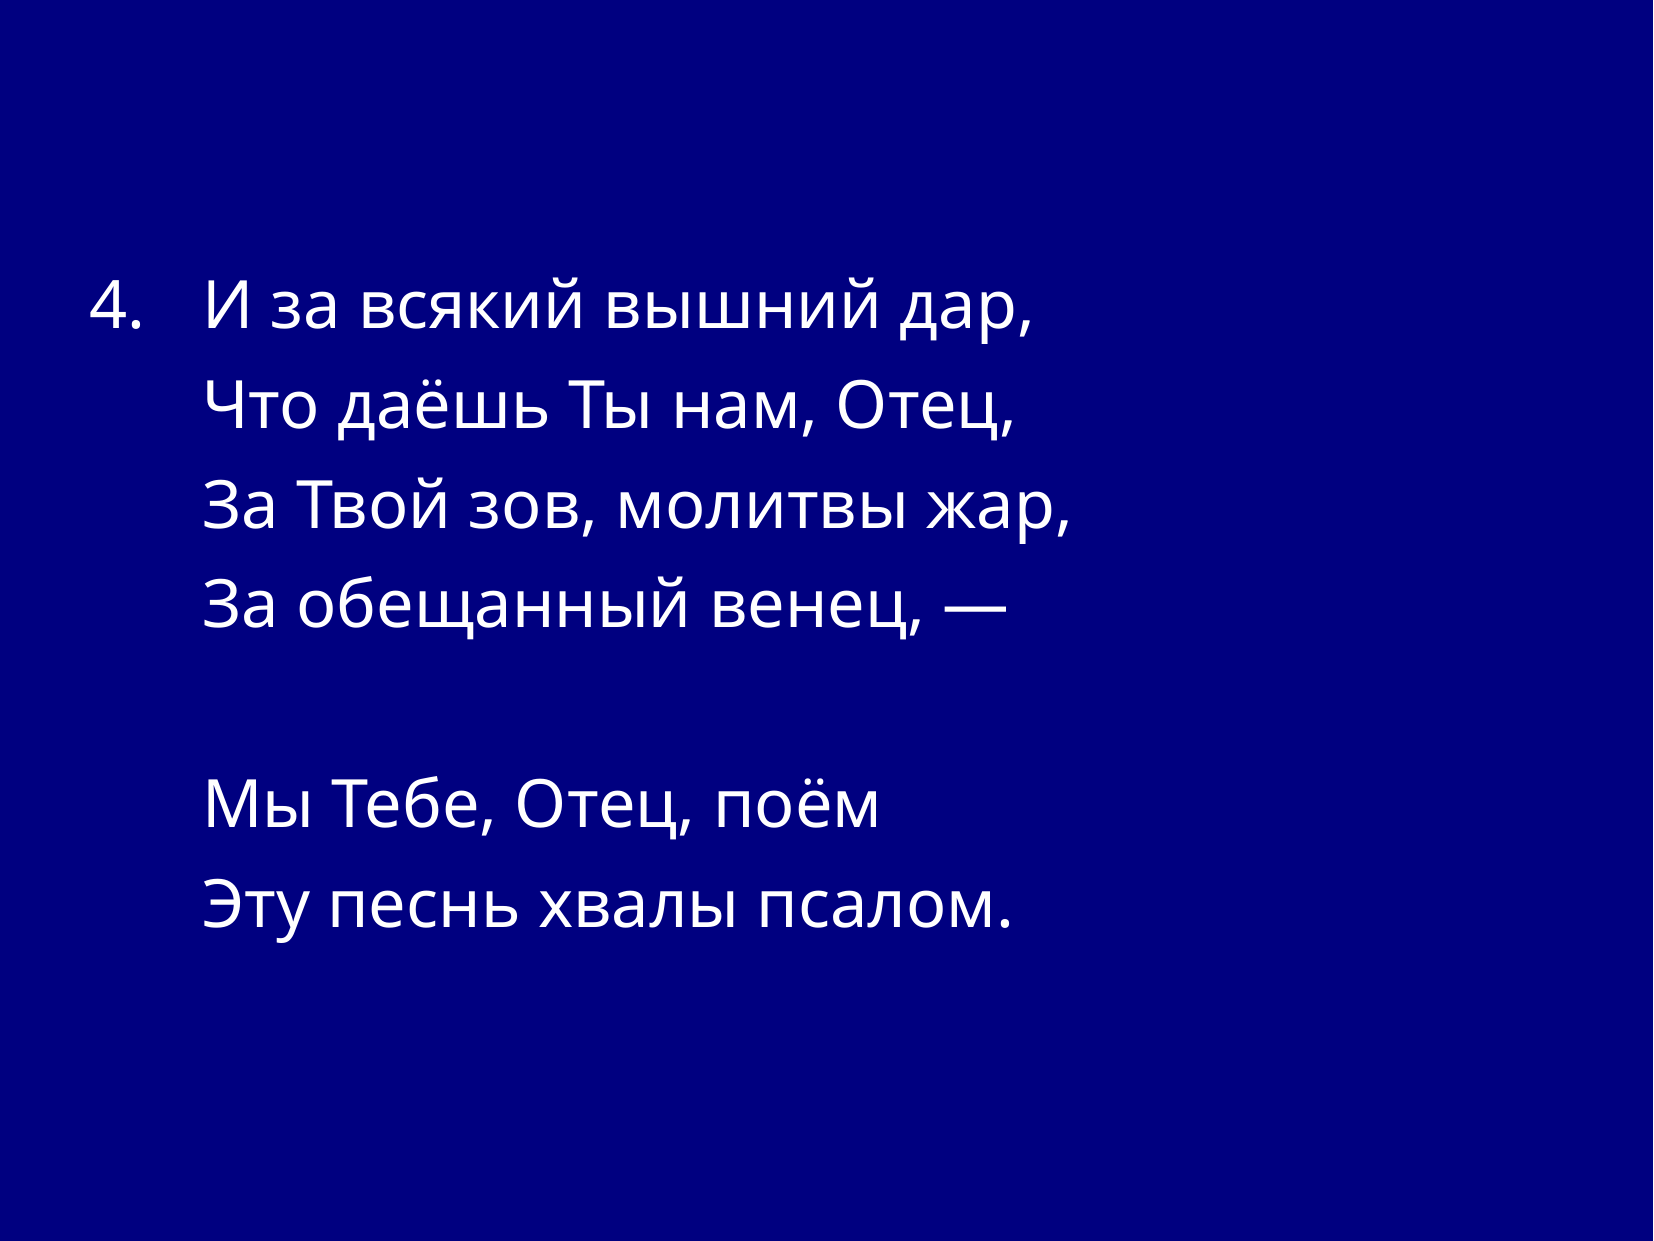

4.	И за всякий вышний дар,
	Что даёшь Ты нам, Отец,
	За Твой зов, молитвы жар,
	За обещанный венец, ―
	Мы Тебе, Отец, поём
	Эту песнь хвалы псалом.